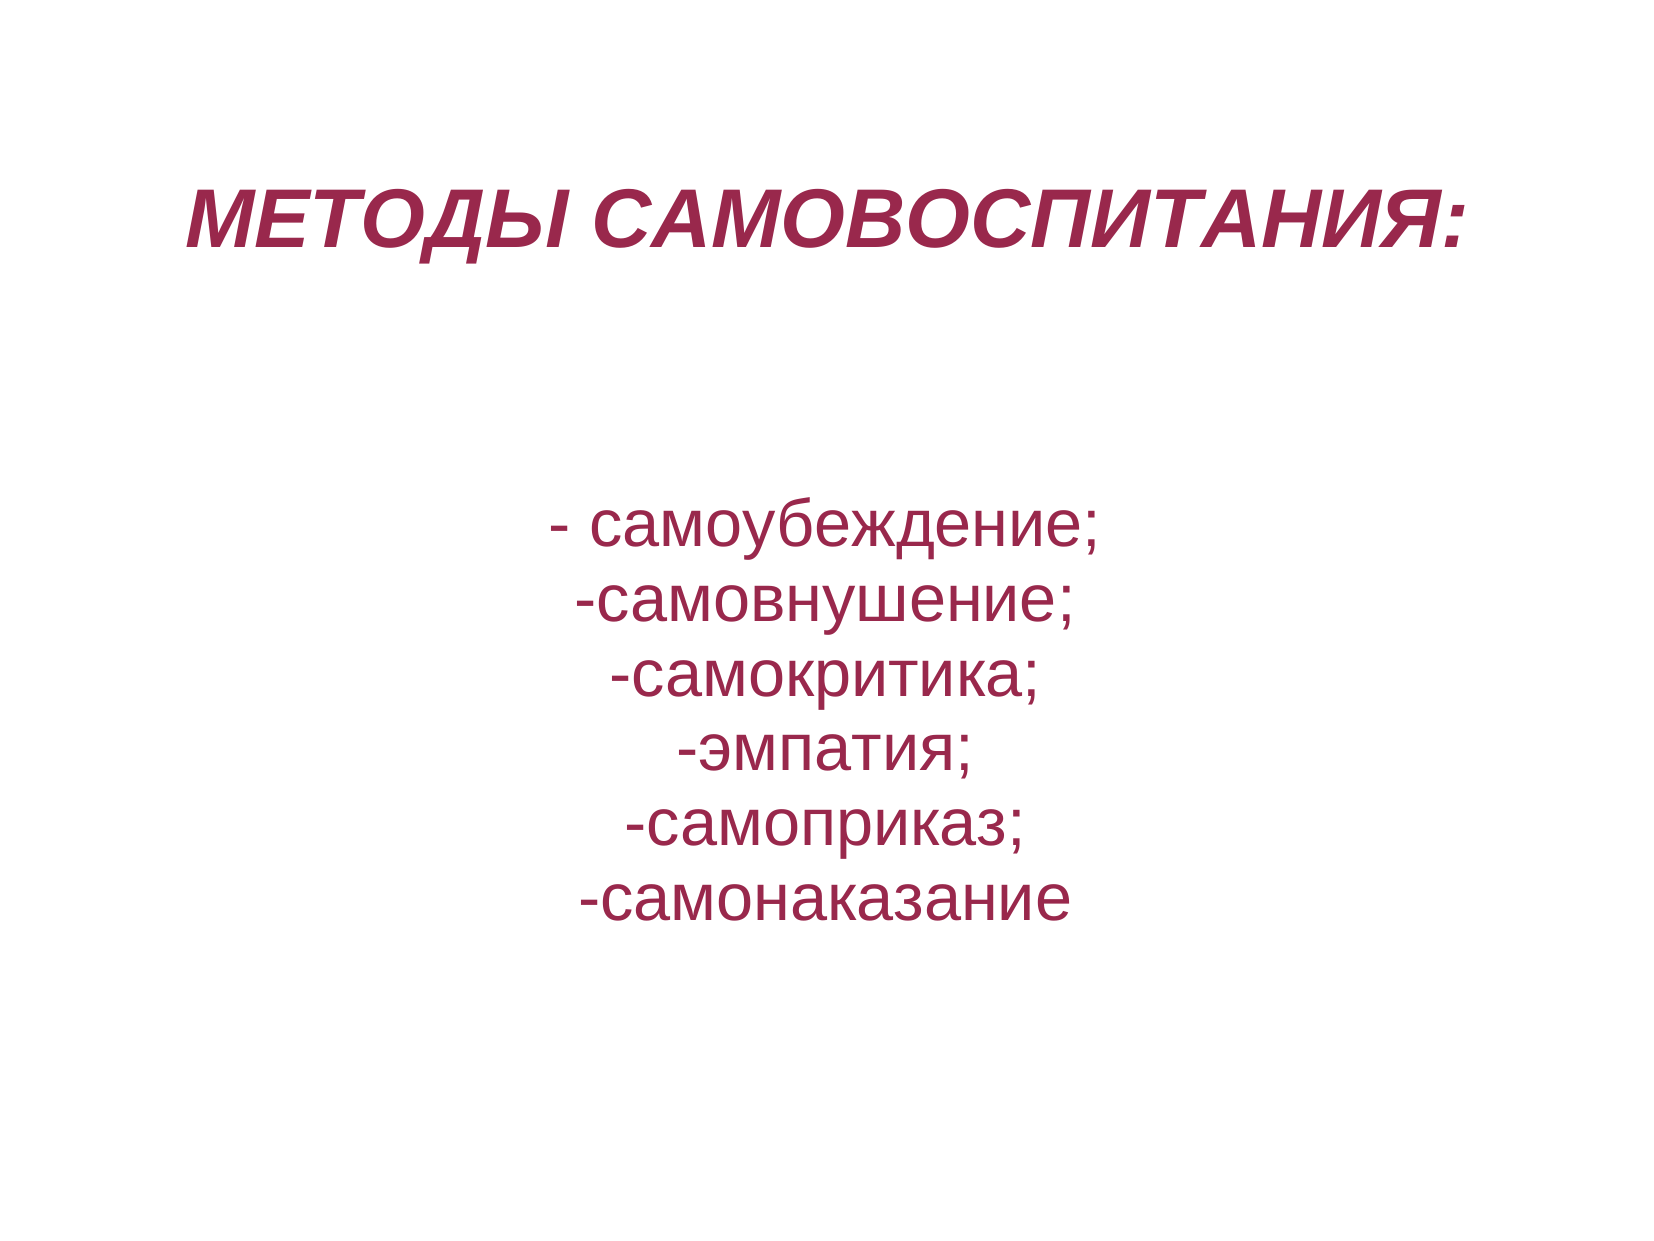

# МЕТОДЫ САМОВОСПИТАНИЯ:
- самоубеждение;
-самовнушение;
-самокритика;
-эмпатия;
-самоприказ;
-самонаказание